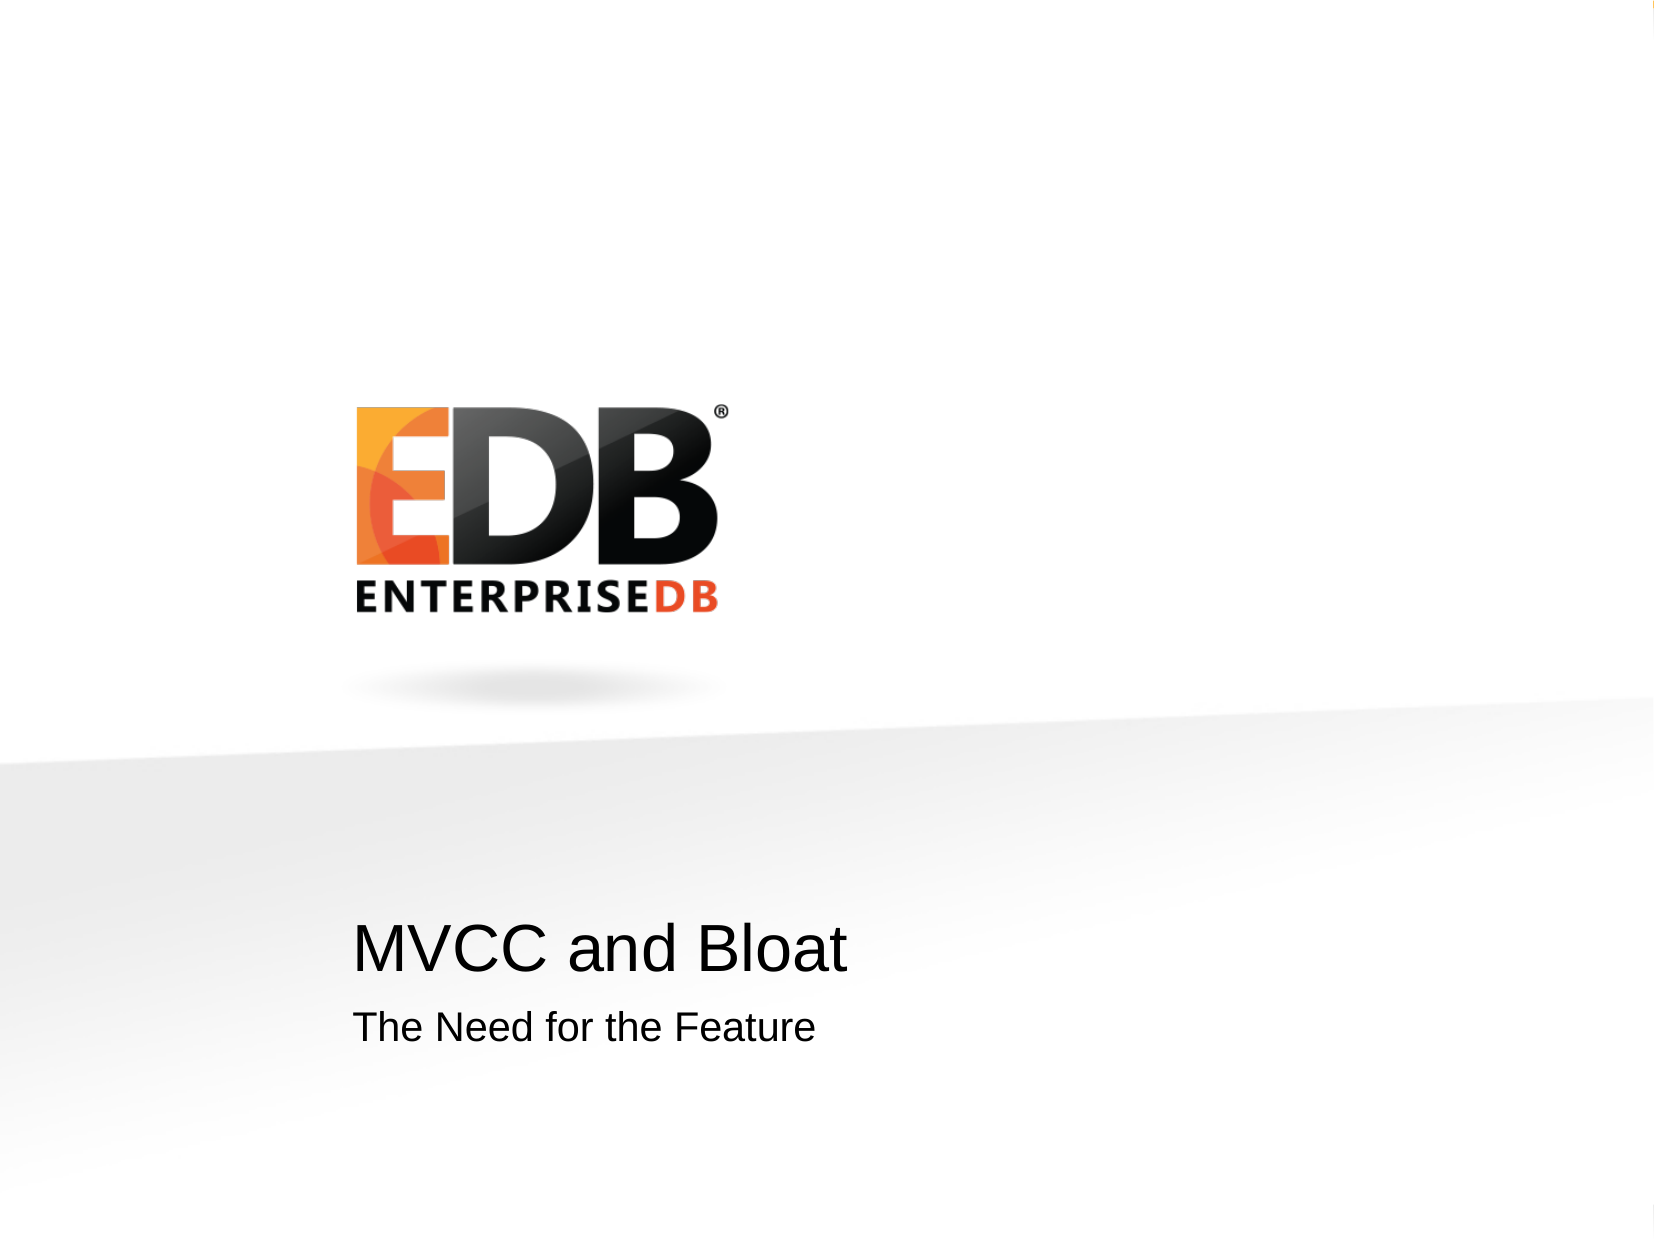

# MVCC and Bloat
The Need for the Feature